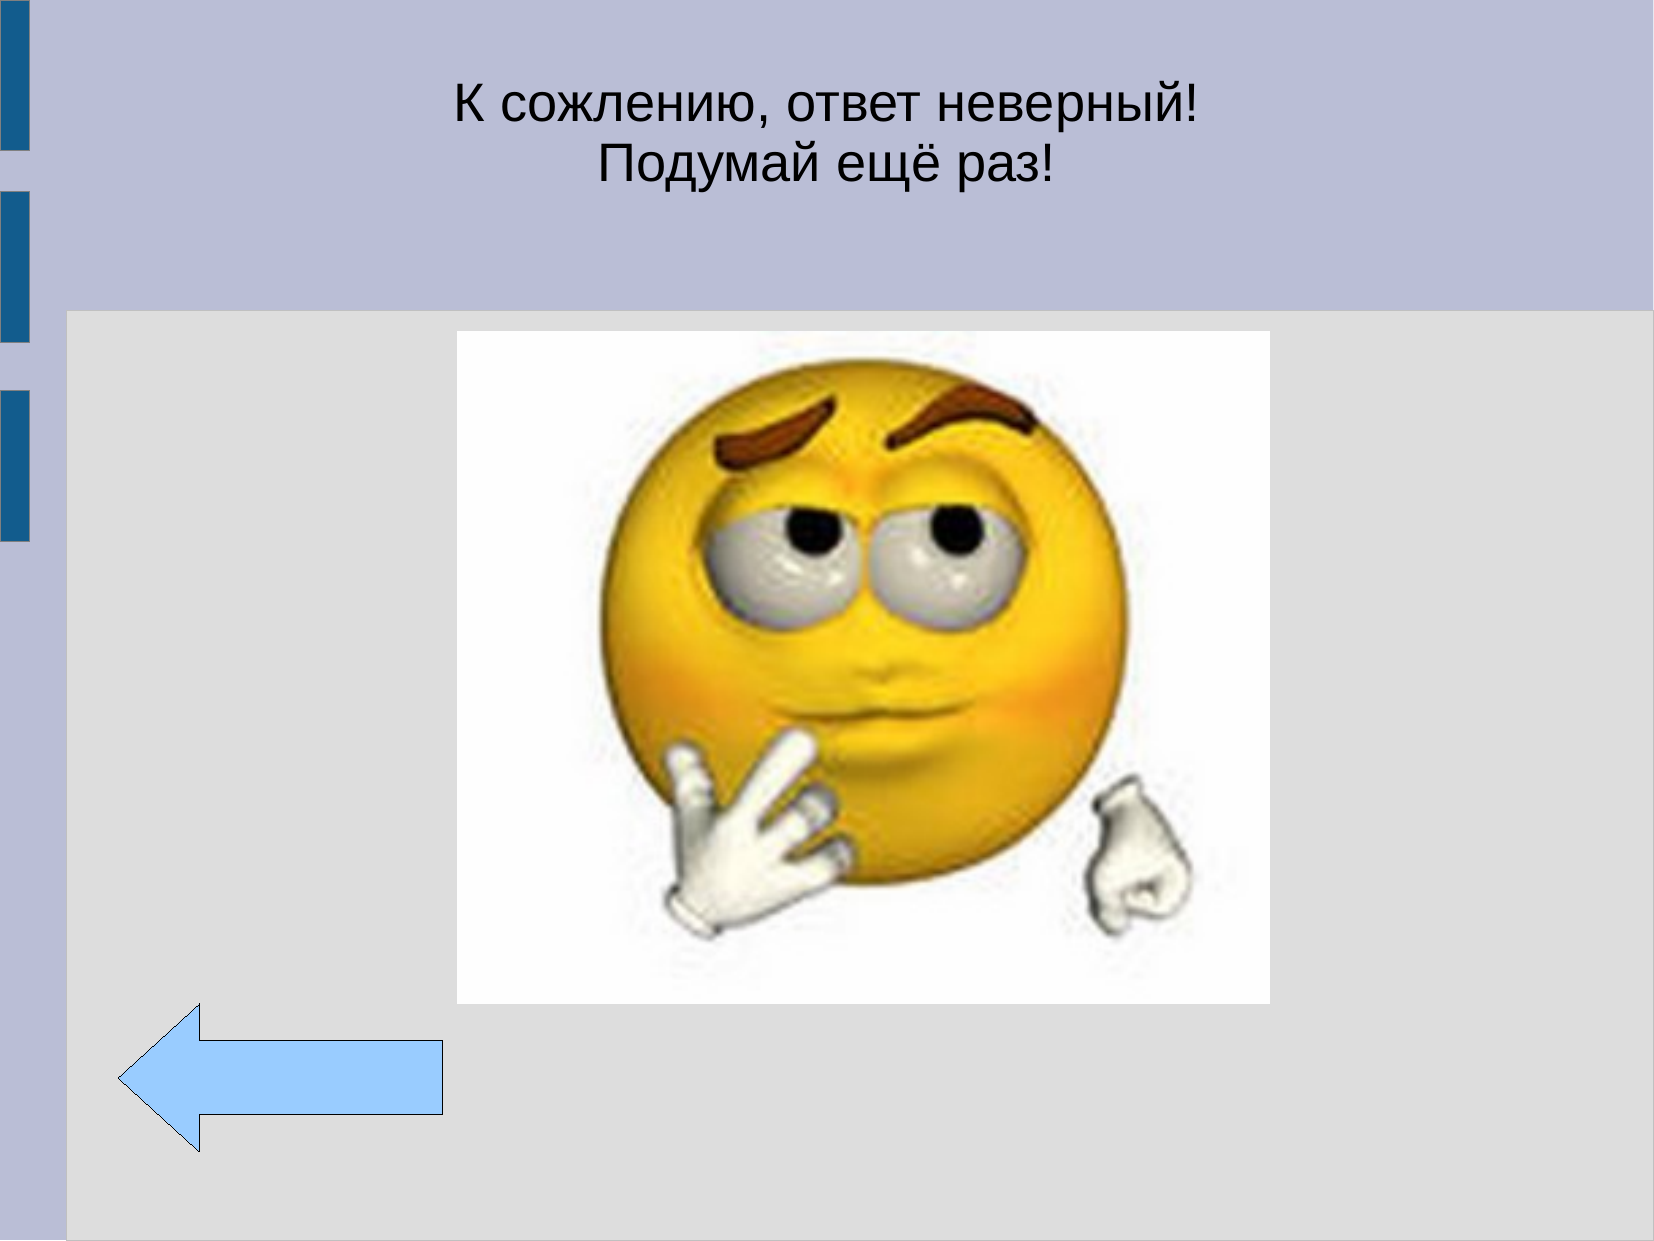

К сожлению, ответ неверный!
Подумай ещё раз!